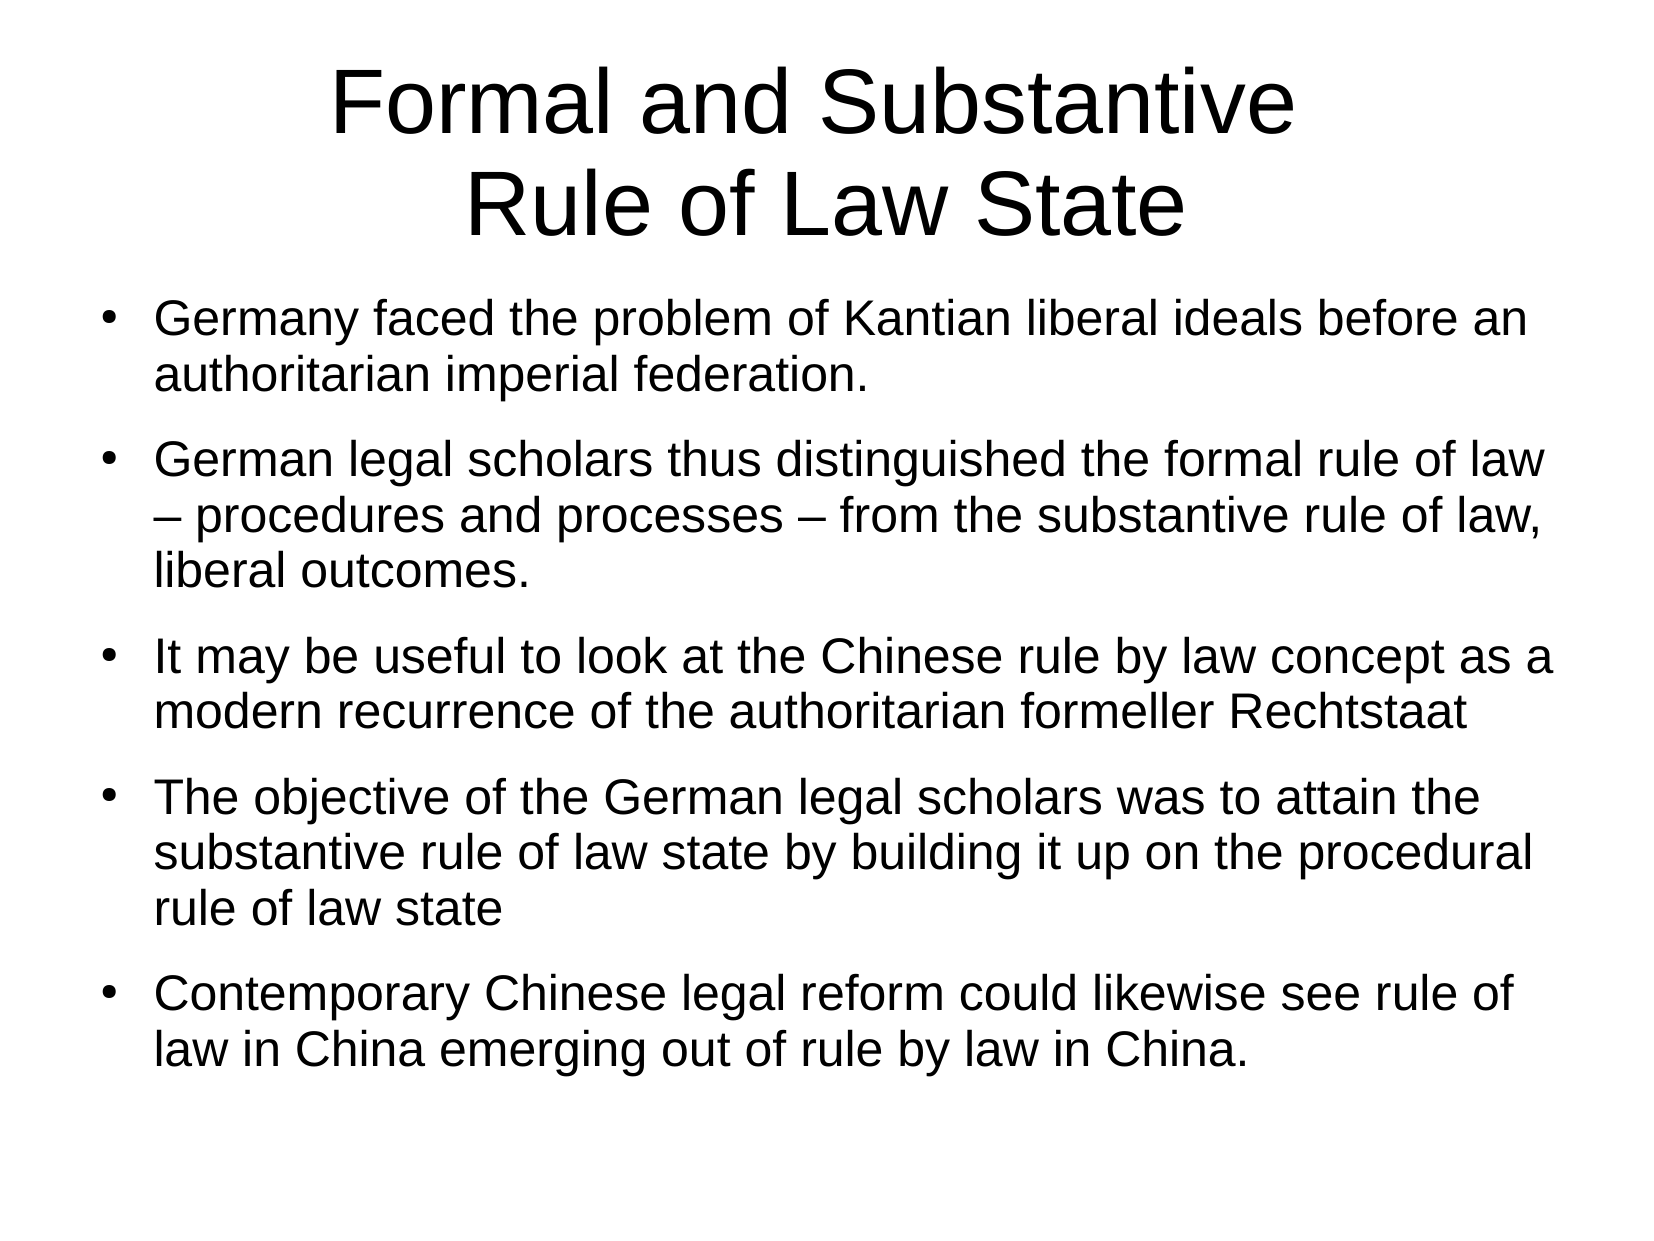

# Formal and Substantive Rule of Law State
Germany faced the problem of Kantian liberal ideals before an authoritarian imperial federation.
German legal scholars thus distinguished the formal rule of law – procedures and processes – from the substantive rule of law, liberal outcomes.
It may be useful to look at the Chinese rule by law concept as a modern recurrence of the authoritarian formeller Rechtstaat
The objective of the German legal scholars was to attain the substantive rule of law state by building it up on the procedural rule of law state
Contemporary Chinese legal reform could likewise see rule of law in China emerging out of rule by law in China.